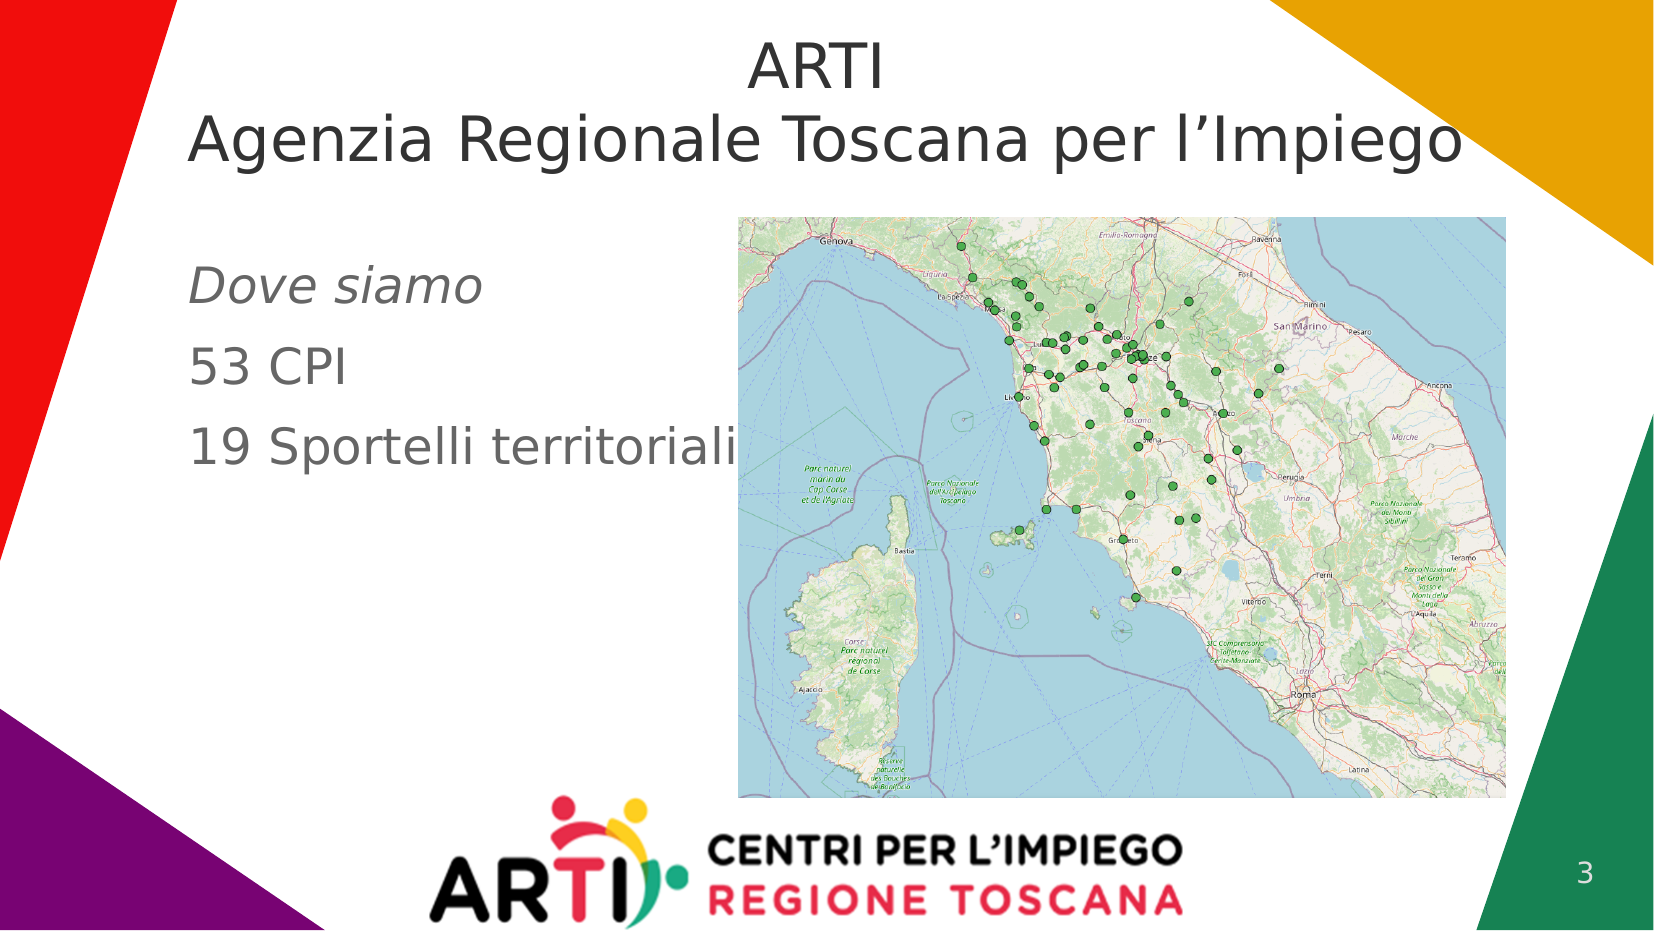

# ARTI Agenzia Regionale Toscana per l’Impiego
Dove siamo
53 CPI
19 Sportelli territoriali
3